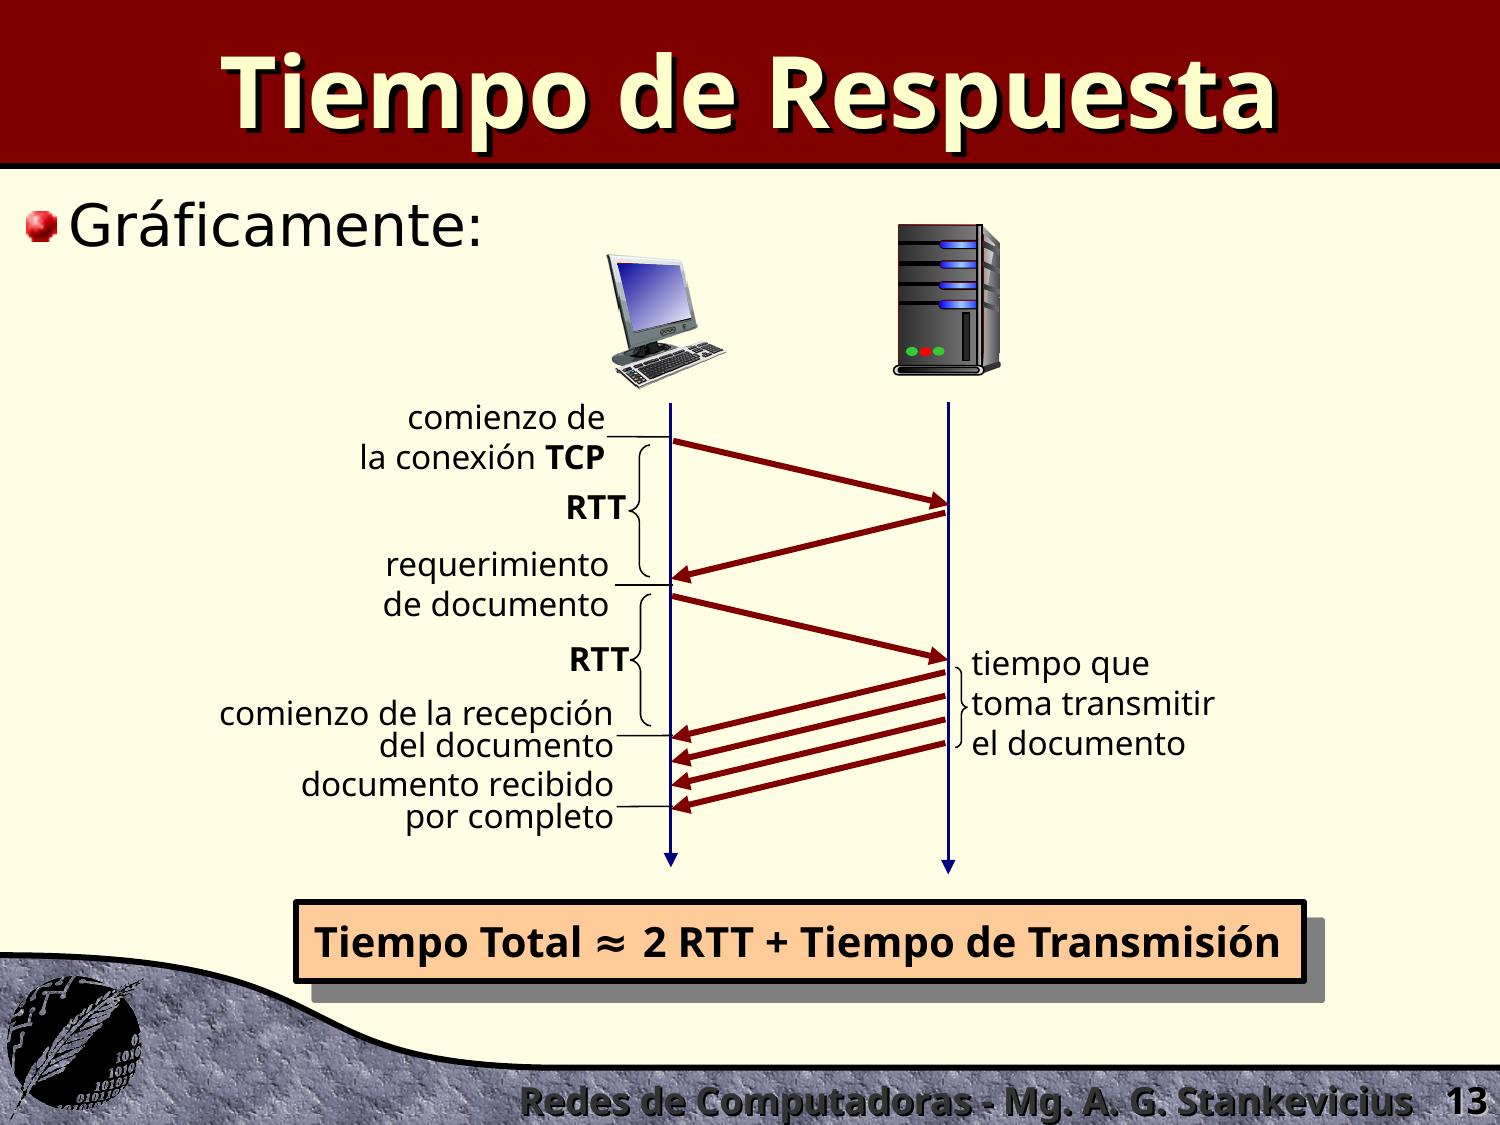

# Tiempo de Respuesta
Gráficamente:
comienzo de
la conexión TCP
RTT
requerimiento
de documento
RTT
tiempo que
toma transmitir
el documento
comienzo de la recepción
del documento
documento recibido
por completo
Tiempo Total ≈ 2 RTT + Tiempo de Transmisión
13